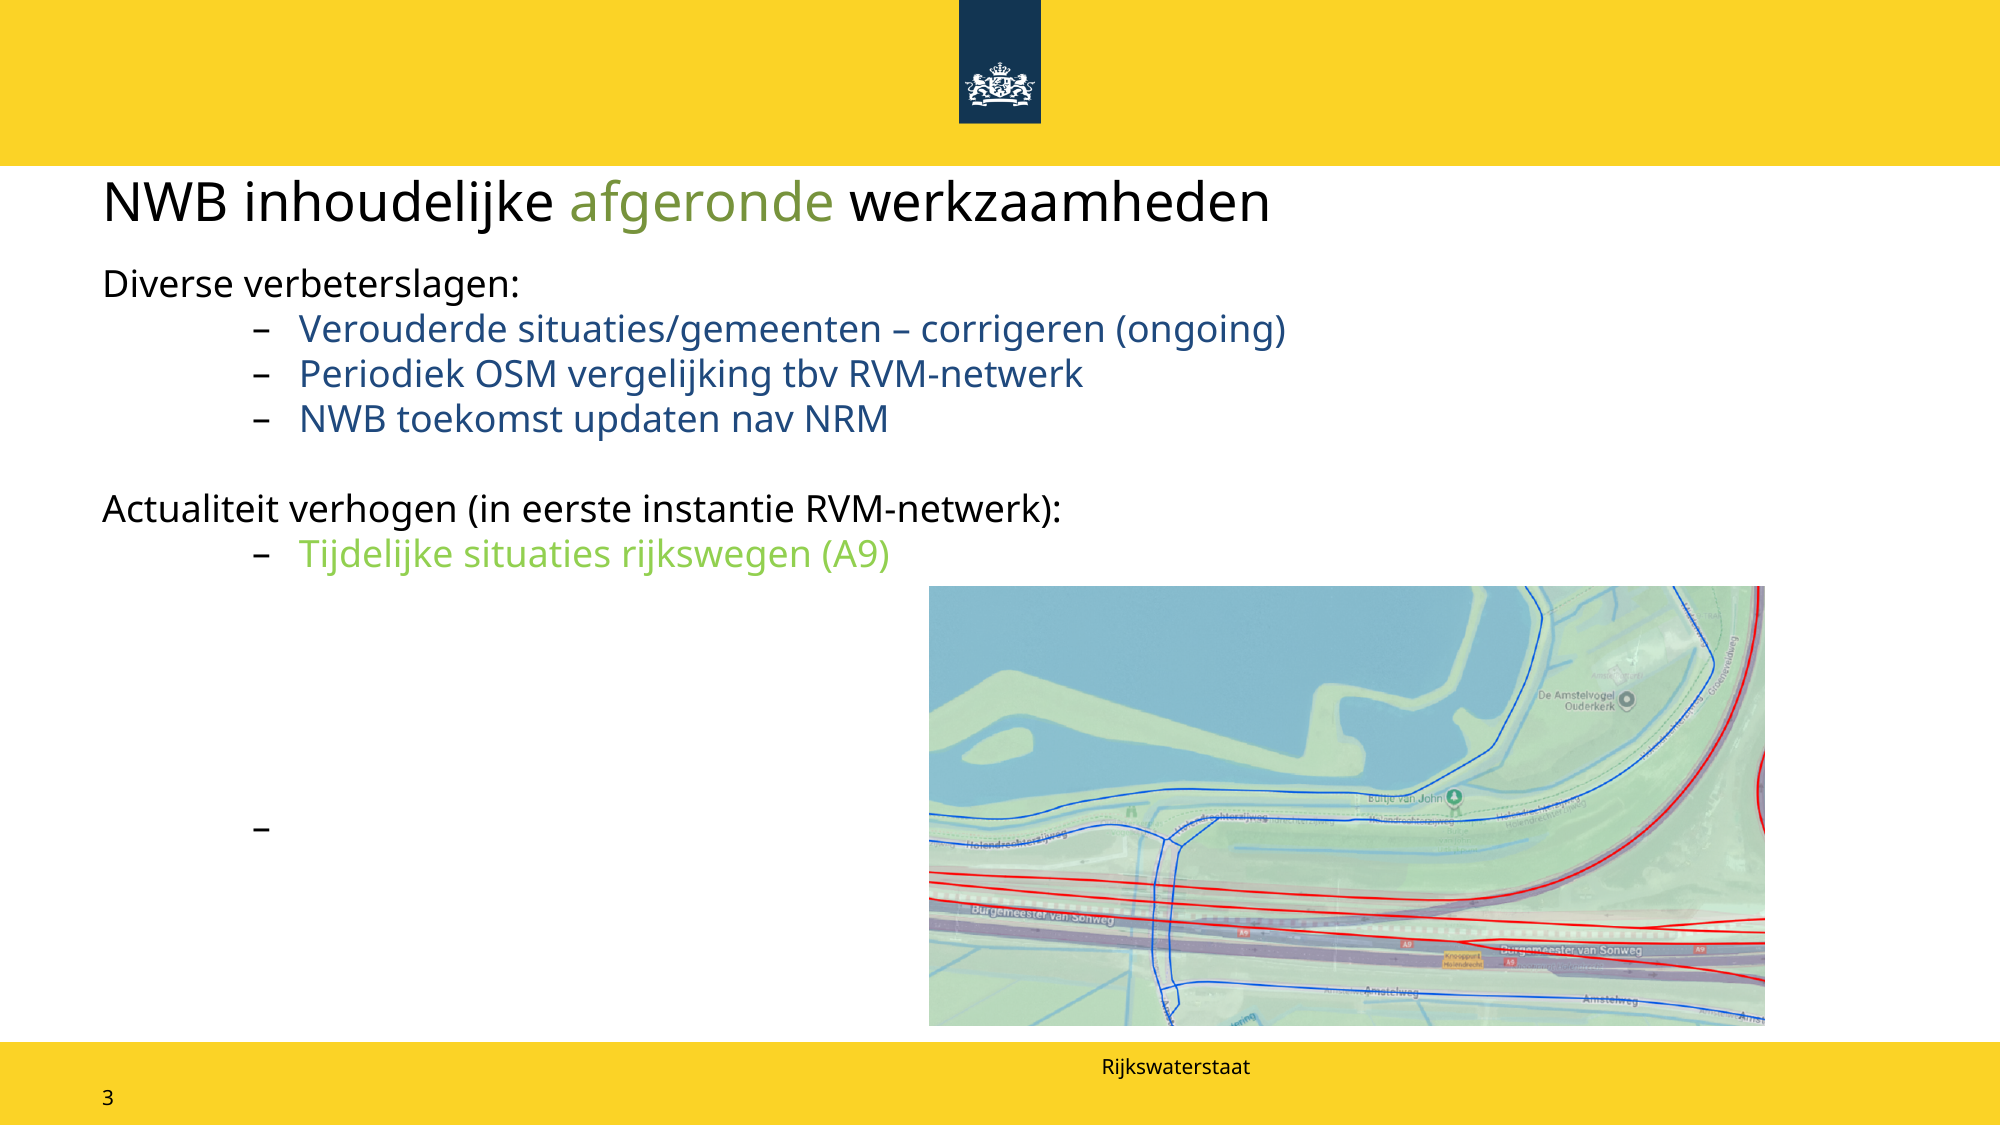

# NWB inhoudelijke afgeronde werkzaamheden
Diverse verbeterslagen:
Verouderde situaties/gemeenten – corrigeren (ongoing)
Periodiek OSM vergelijking tbv RVM-netwerk
NWB toekomst updaten nav NRM
Actualiteit verhogen (in eerste instantie RVM-netwerk):
Tijdelijke situaties rijkswegen (A9)